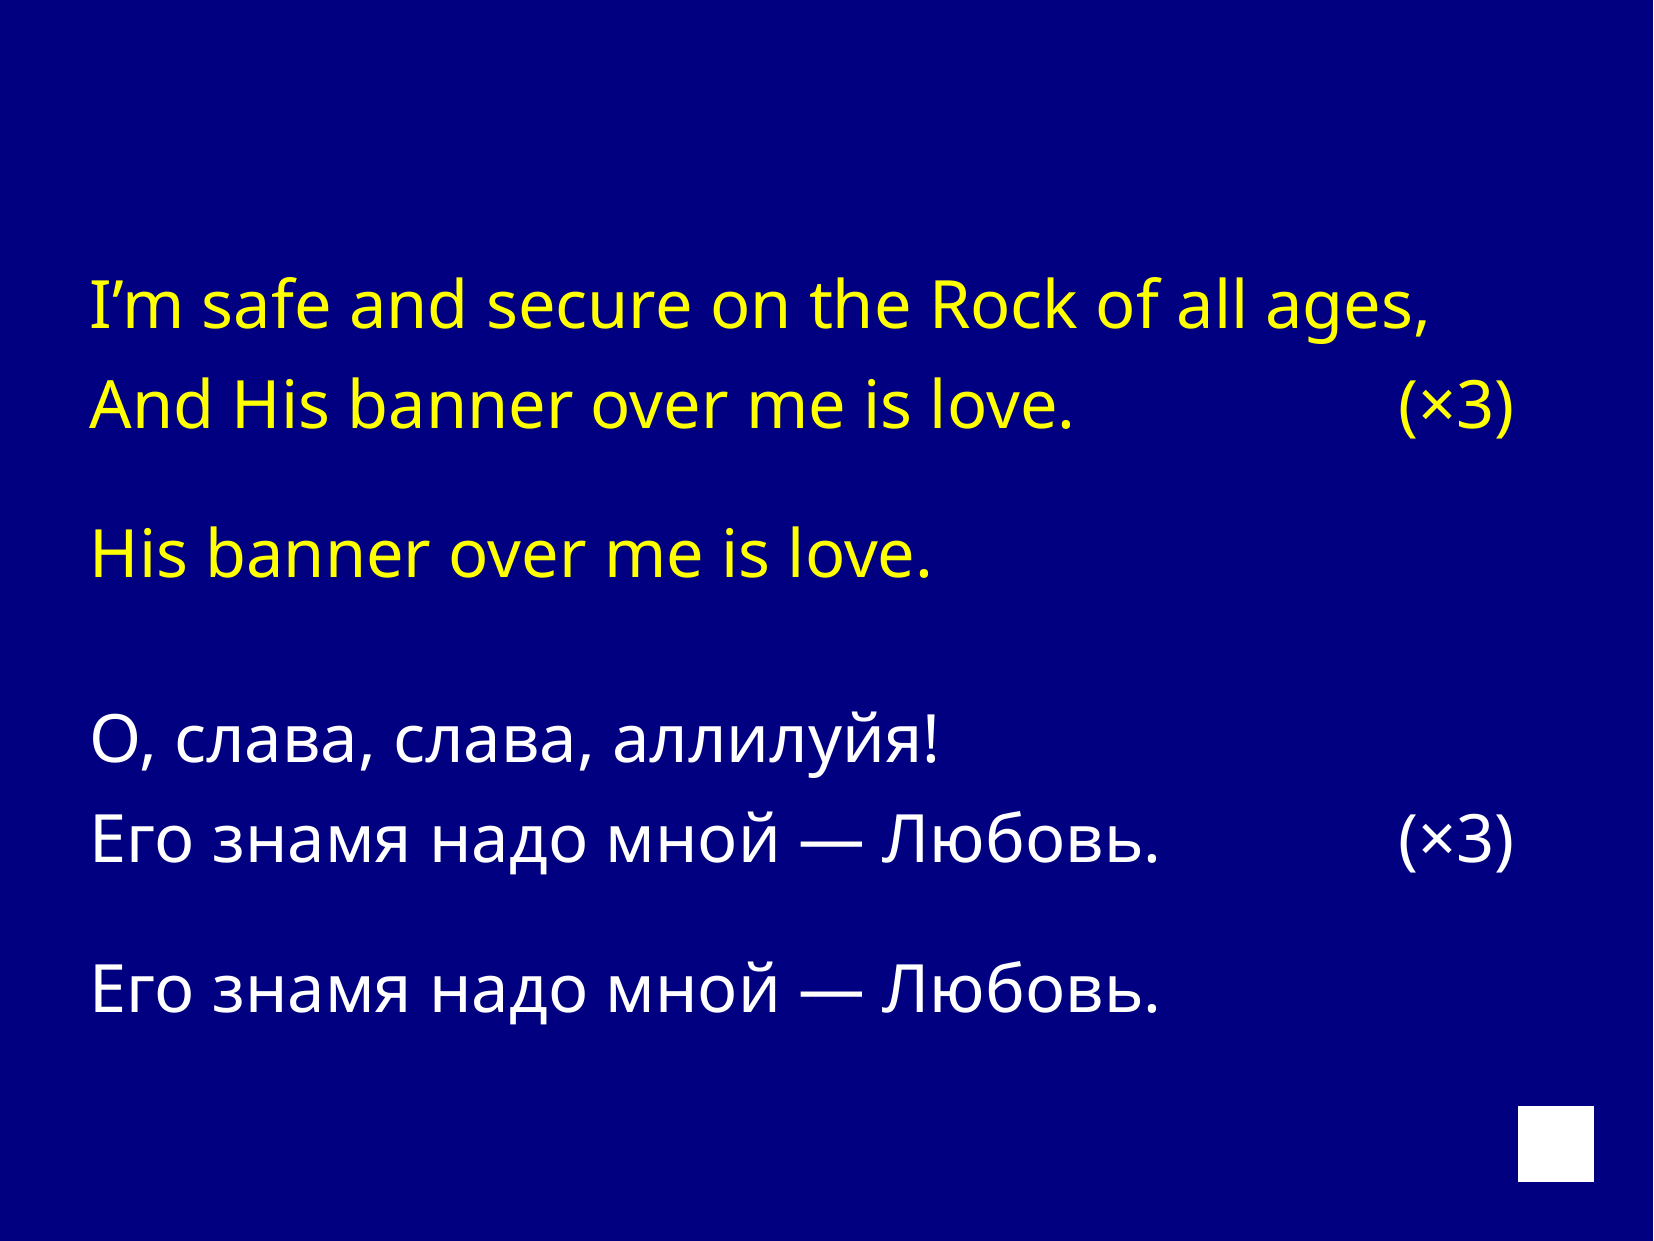

I’m safe and secure on the Rock of all ages,
And His banner over me is love.	(×3)
His banner over me is love.
О, слава, слава, аллилуйя!
Его знамя надо мной — Любовь.	(×3)
Его знамя надо мной — Любовь.